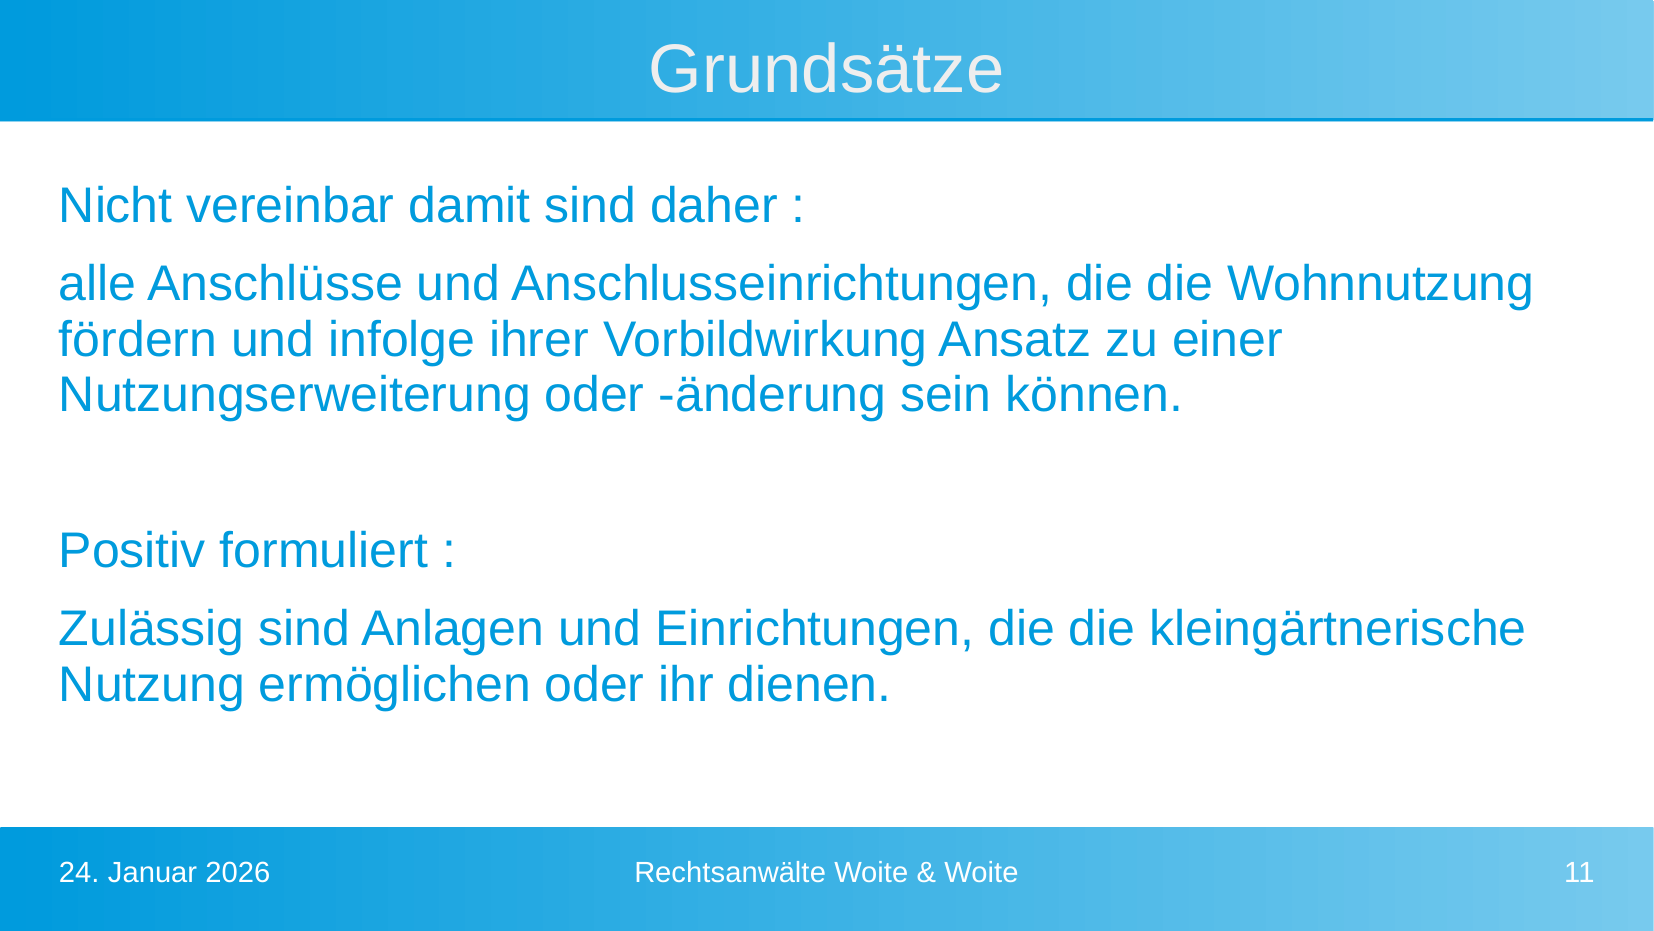

# Grundsätze
Nicht vereinbar damit sind daher :
alle Anschlüsse und Anschlusseinrichtungen, die die Wohnnutzung fördern und infolge ihrer Vorbildwirkung Ansatz zu einer Nutzungserweiterung oder -änderung sein können.
Positiv formuliert :
Zulässig sind Anlagen und Einrichtungen, die die kleingärtnerische Nutzung ermöglichen oder ihr dienen.
11